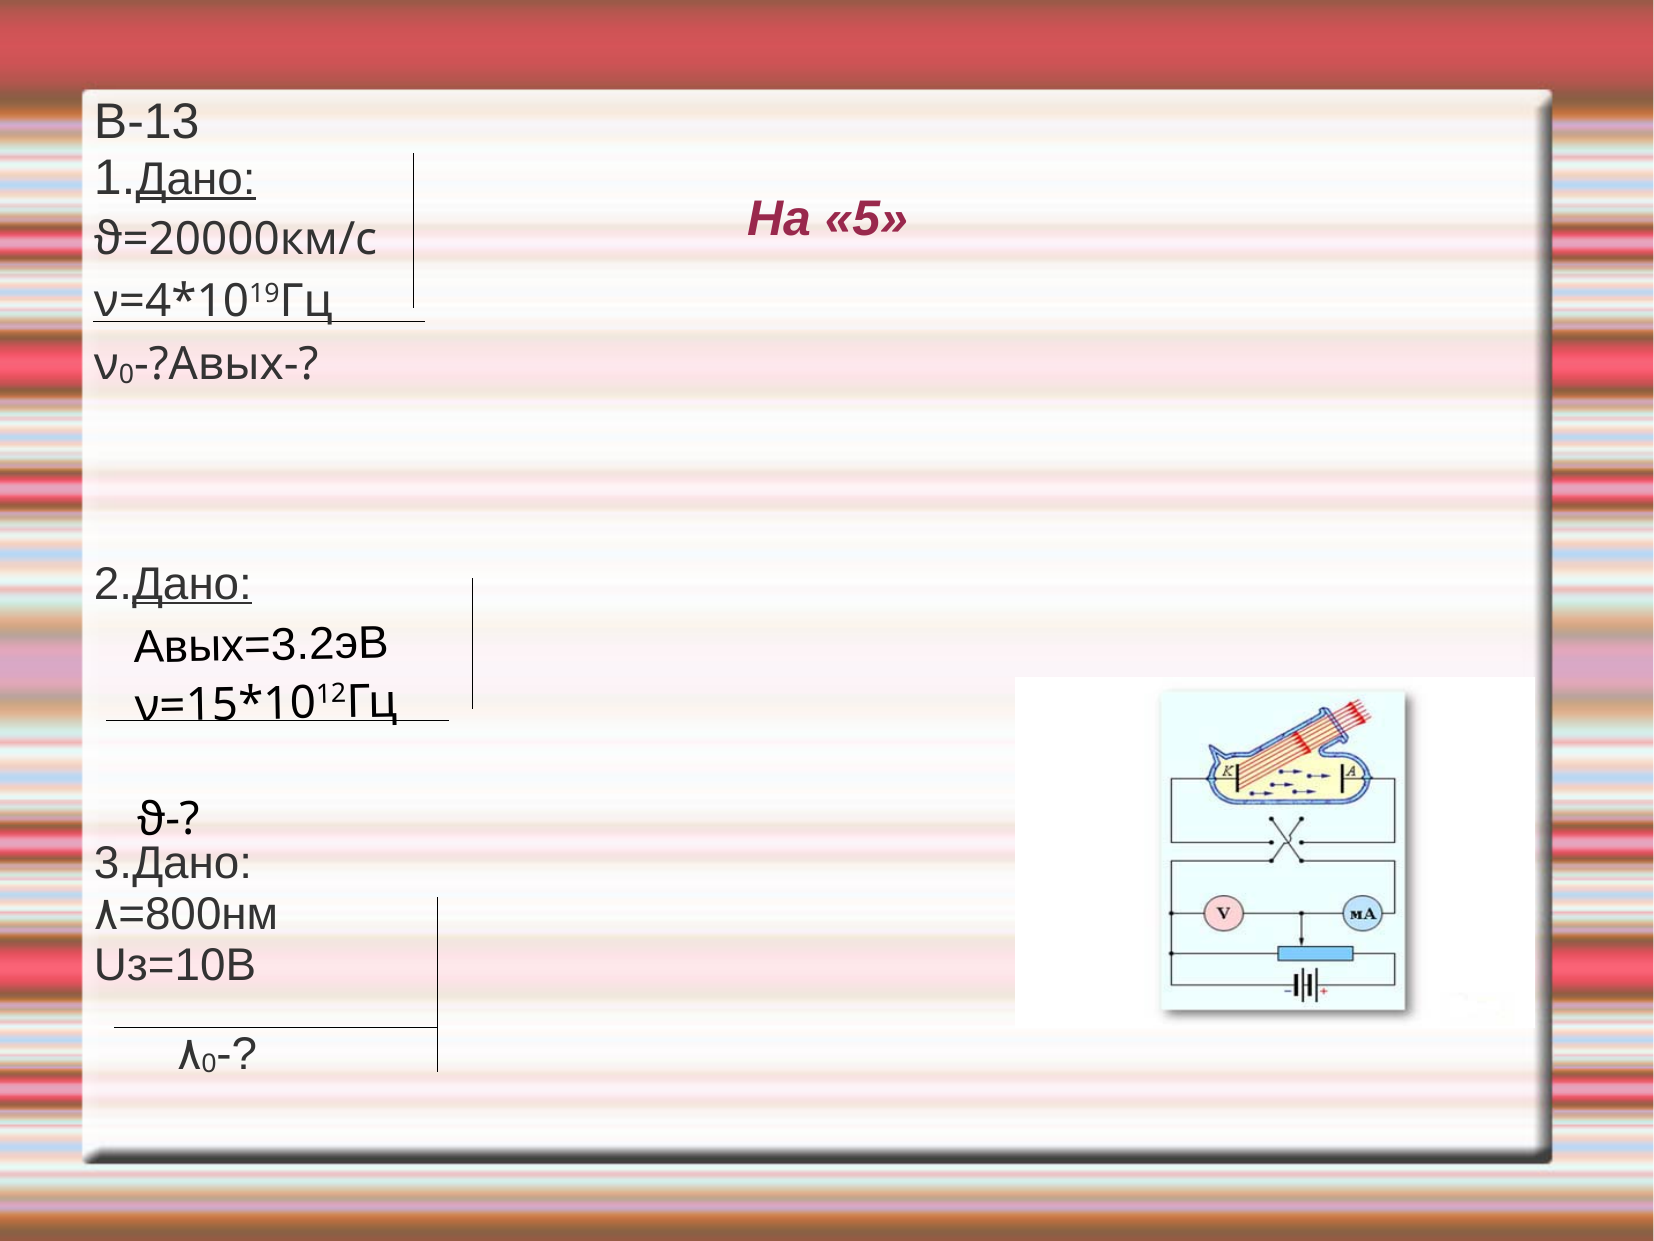

В-13
1.Дано:
ϑ=20000км/с
ν=4*1019Гц
ν0-?Авых-?
2.Дано:
3.Дано:
٨=800нм
Uз=10В
# На «5»
Авых=3.2эВ
ν=15*1012Гц
ϑ-?
٨0-?